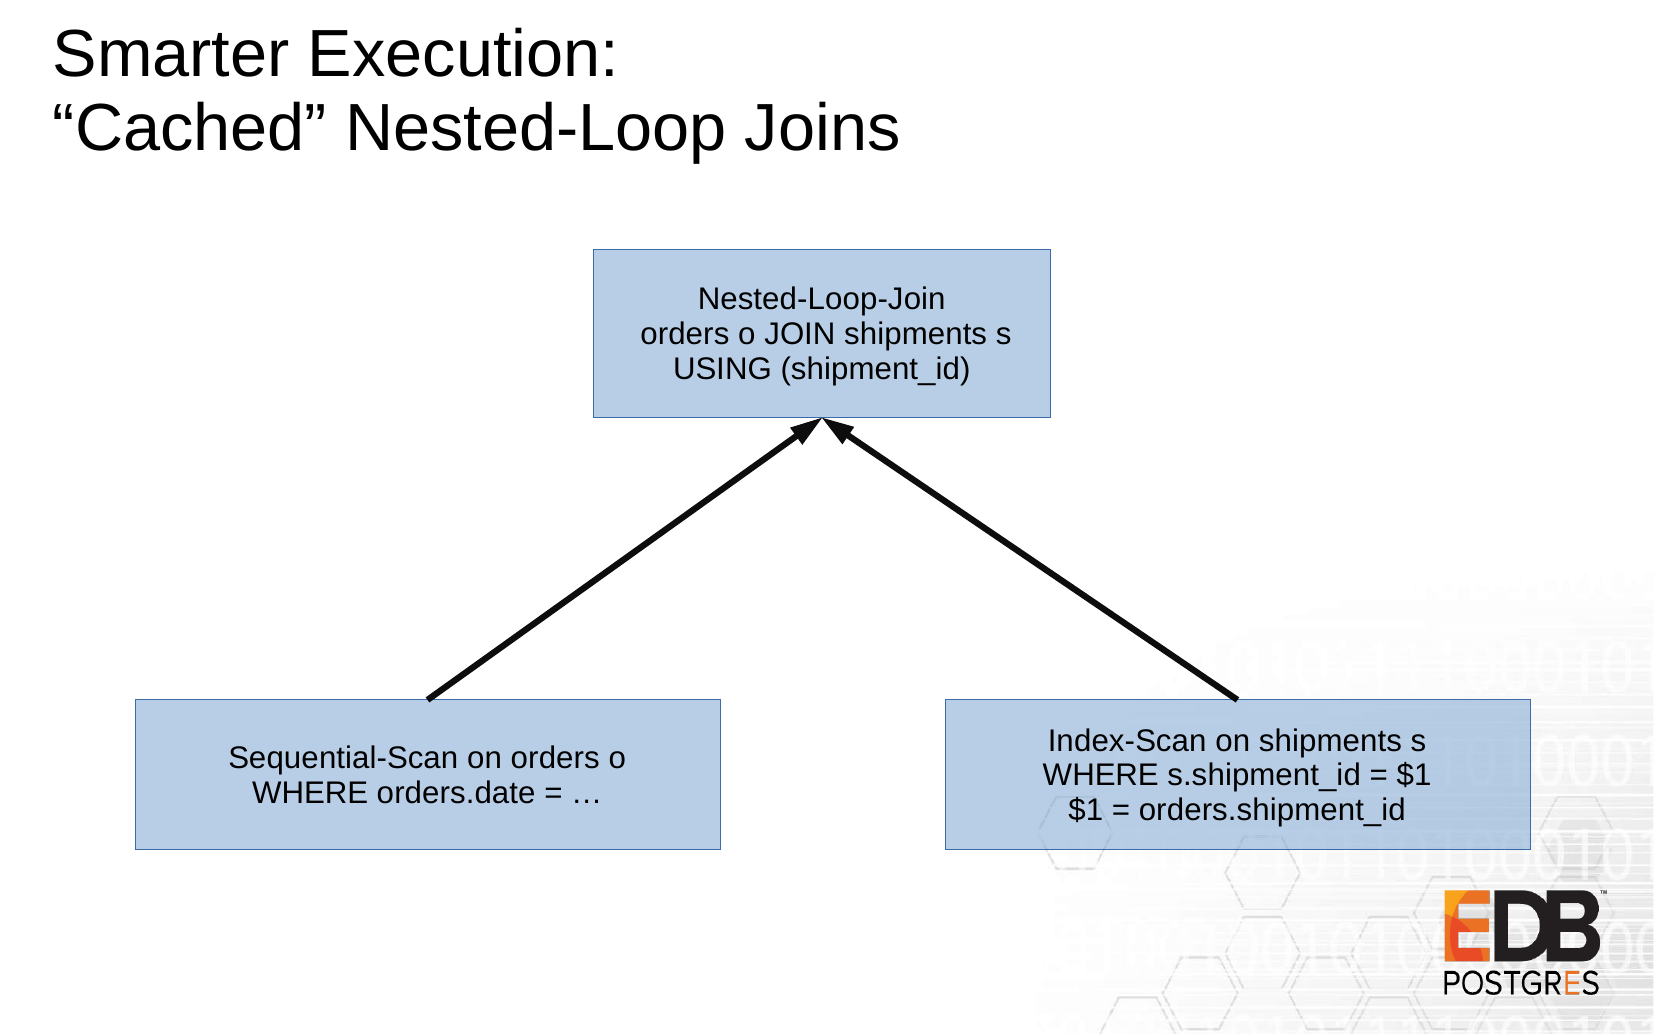

# Smarter Execution: “Cached” Nested-Loop Joins
Nested-Loop-Join
 orders o JOIN shipments s
USING (shipment_id)
Sequential-Scan on orders o
WHERE orders.date = …
Index-Scan on shipments s
WHERE s.shipment_id = $1
$1 = orders.shipment_id